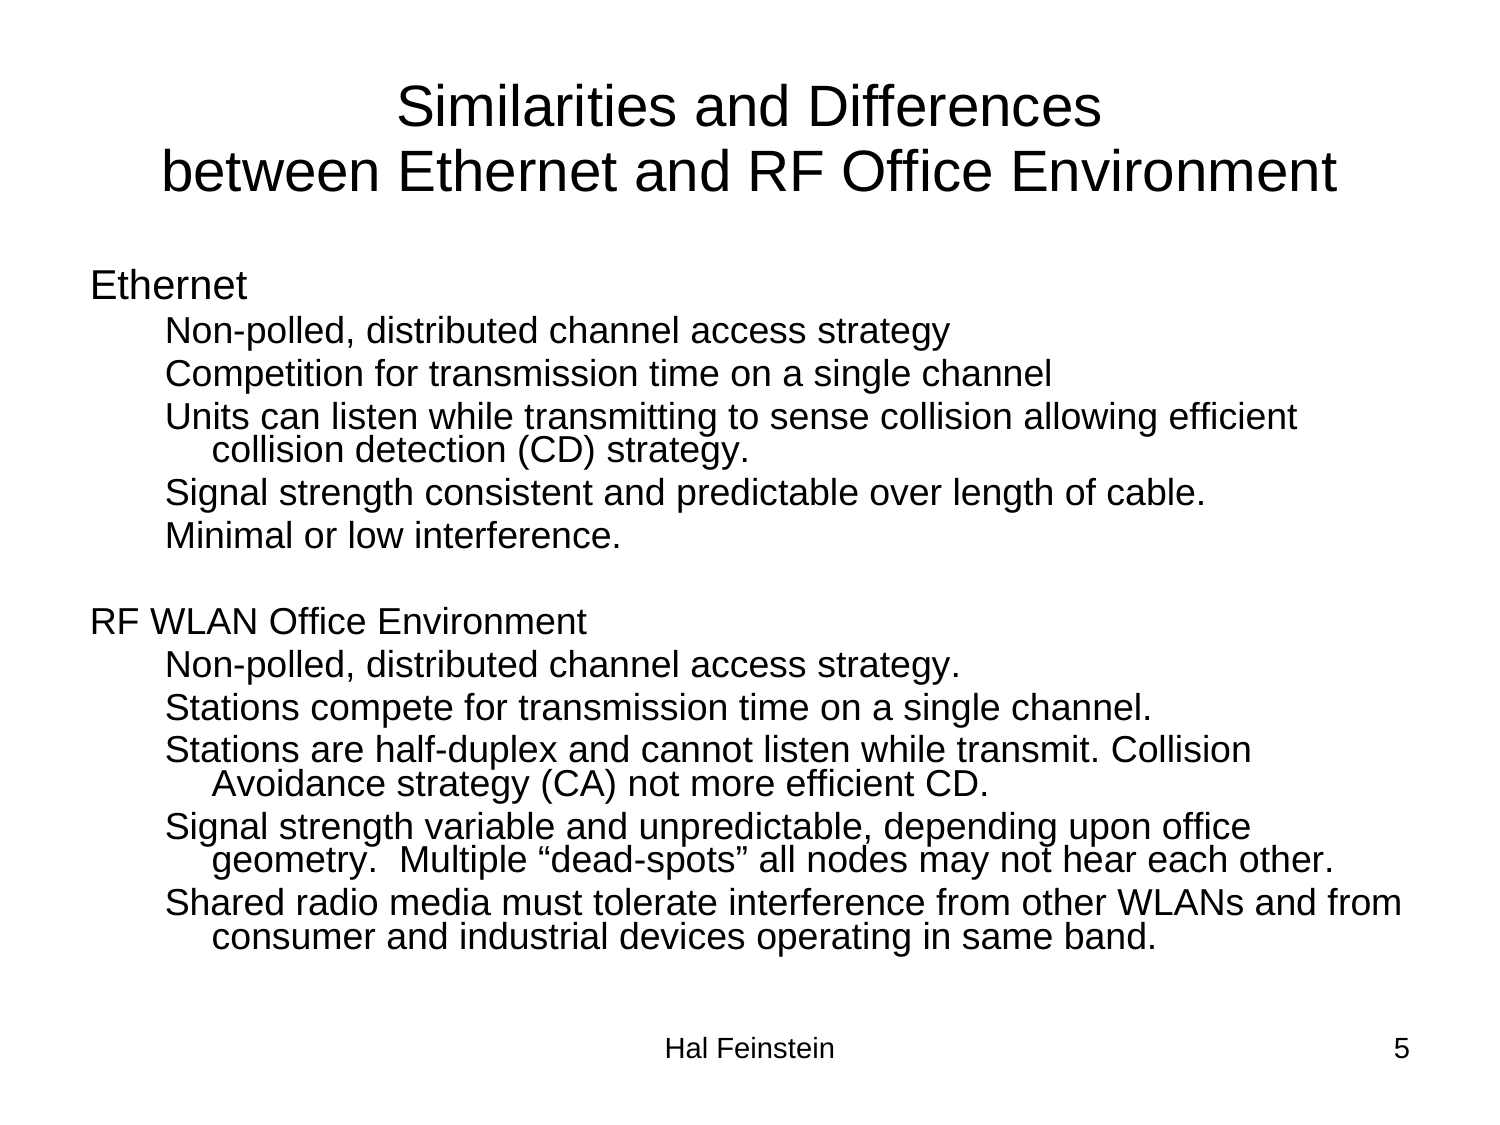

# Similarities and Differences between Ethernet and RF Office Environment
Ethernet
Non-polled, distributed channel access strategy
Competition for transmission time on a single channel
Units can listen while transmitting to sense collision allowing efficient collision detection (CD) strategy.
Signal strength consistent and predictable over length of cable.
Minimal or low interference.
RF WLAN Office Environment
Non-polled, distributed channel access strategy.
Stations compete for transmission time on a single channel.
Stations are half-duplex and cannot listen while transmit. Collision Avoidance strategy (CA) not more efficient CD.
Signal strength variable and unpredictable, depending upon office geometry. Multiple “dead-spots” all nodes may not hear each other.
Shared radio media must tolerate interference from other WLANs and from consumer and industrial devices operating in same band.
Hal Feinstein
5